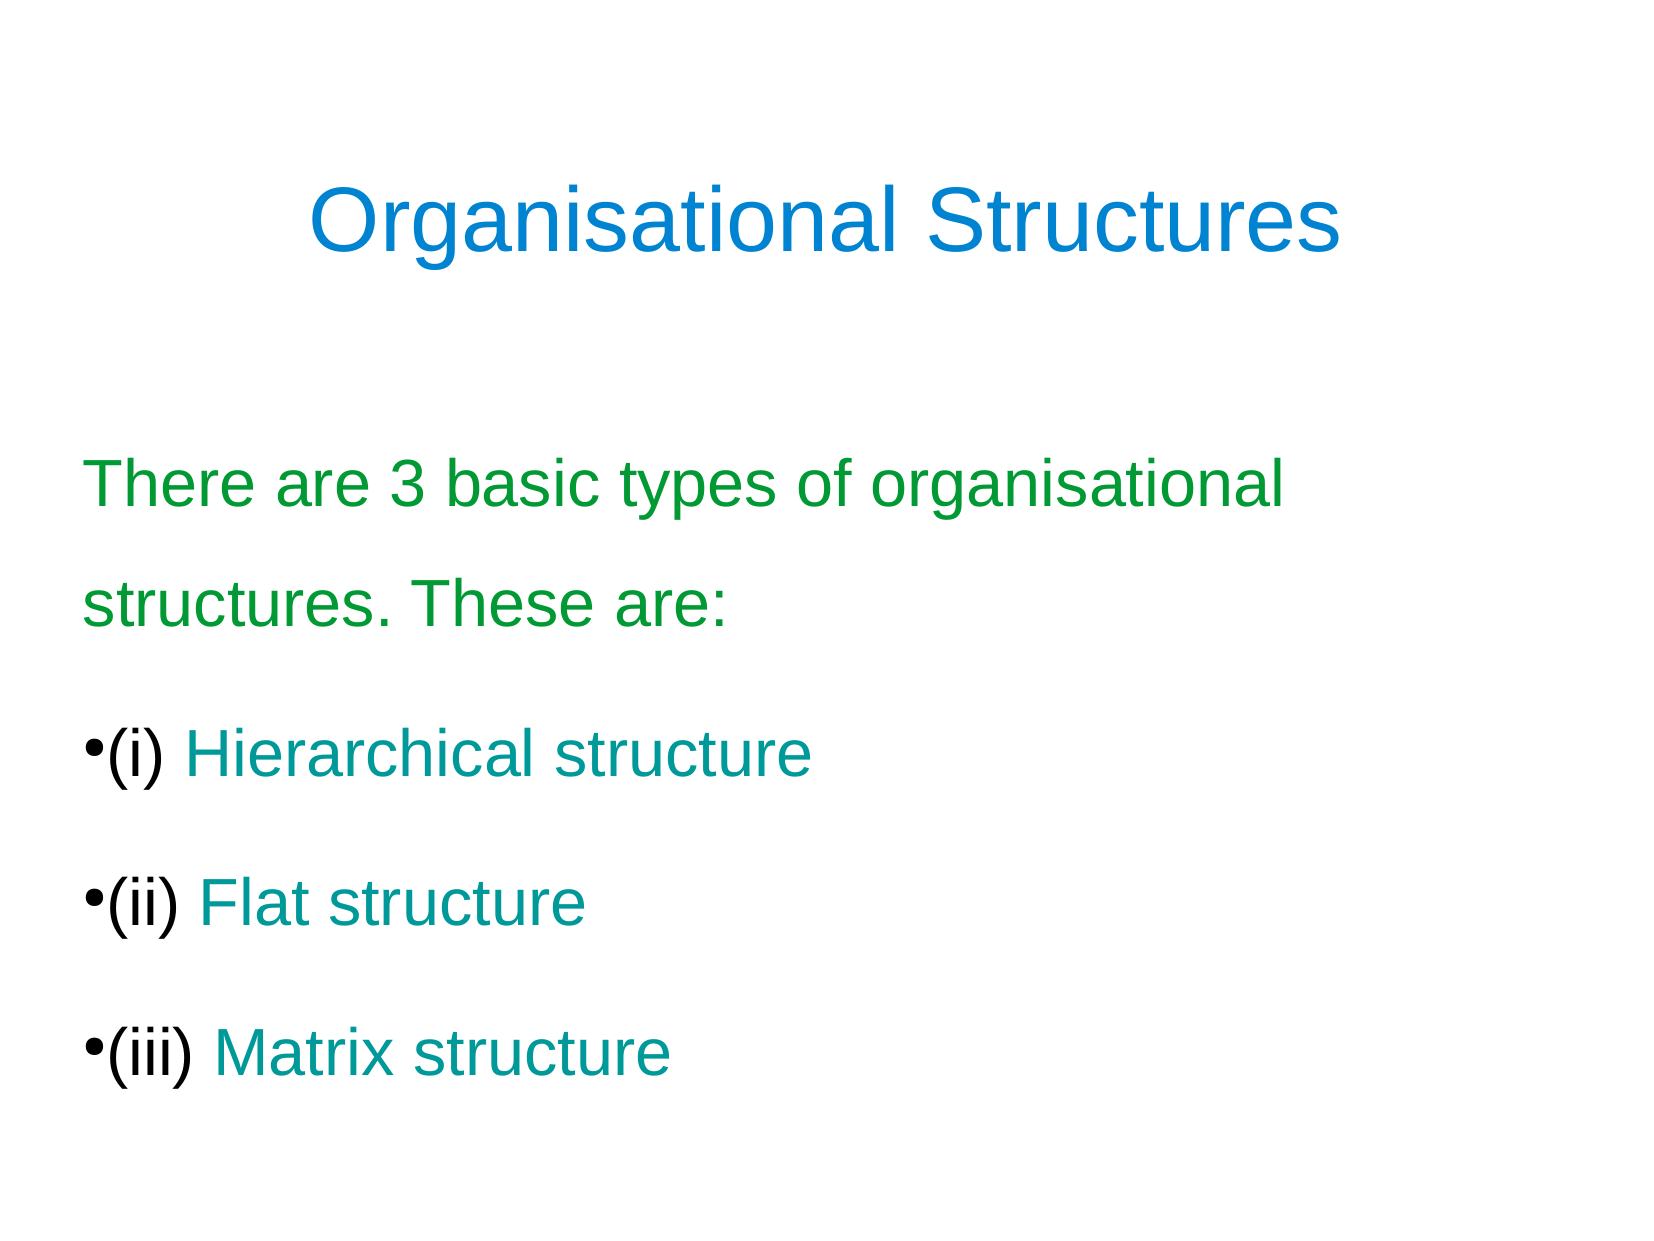

# Organisational Structures
There are 3 basic types of organisational structures. These are:
(i) Hierarchical structure
(ii) Flat structure
(iii) Matrix structure